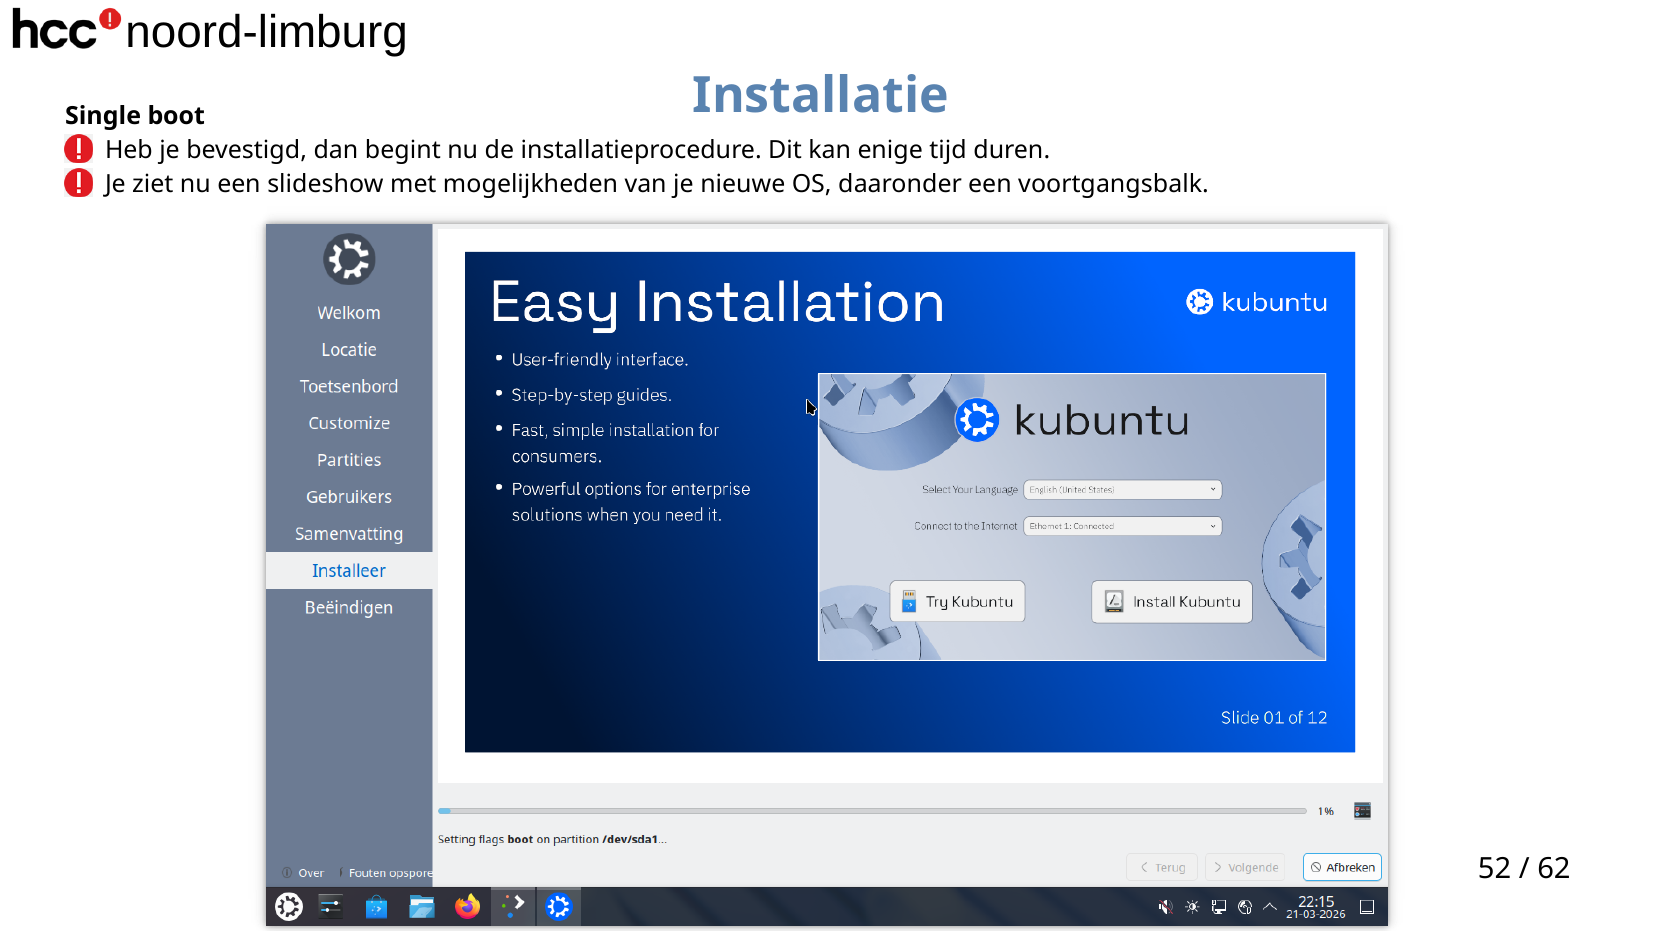

Installatie
# Single boot
 Heb je bevestigd, dan begint nu de installatieprocedure. Dit kan enige tijd duren.
 Je ziet nu een slideshow met mogelijkheden van je nieuwe OS, daaronder een voortgangsbalk.
52